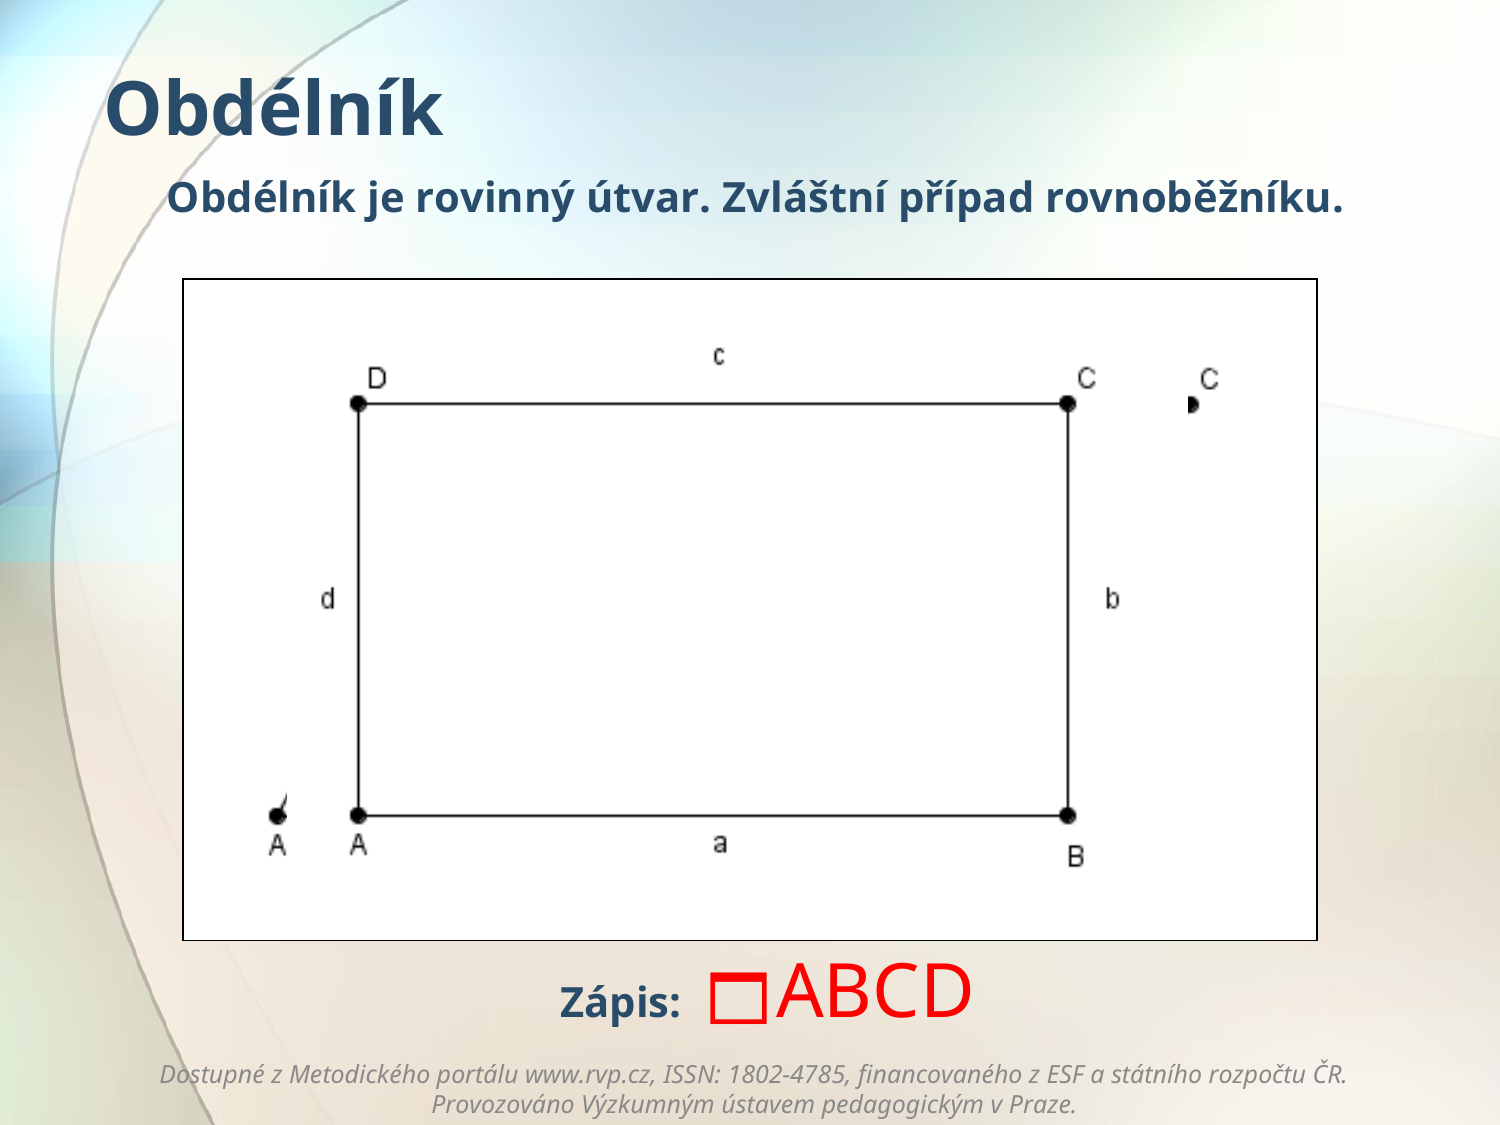

# Obdélník
Obdélník je rovinný útvar. Zvláštní případ rovnoběžníku.
Zápis: ABCD